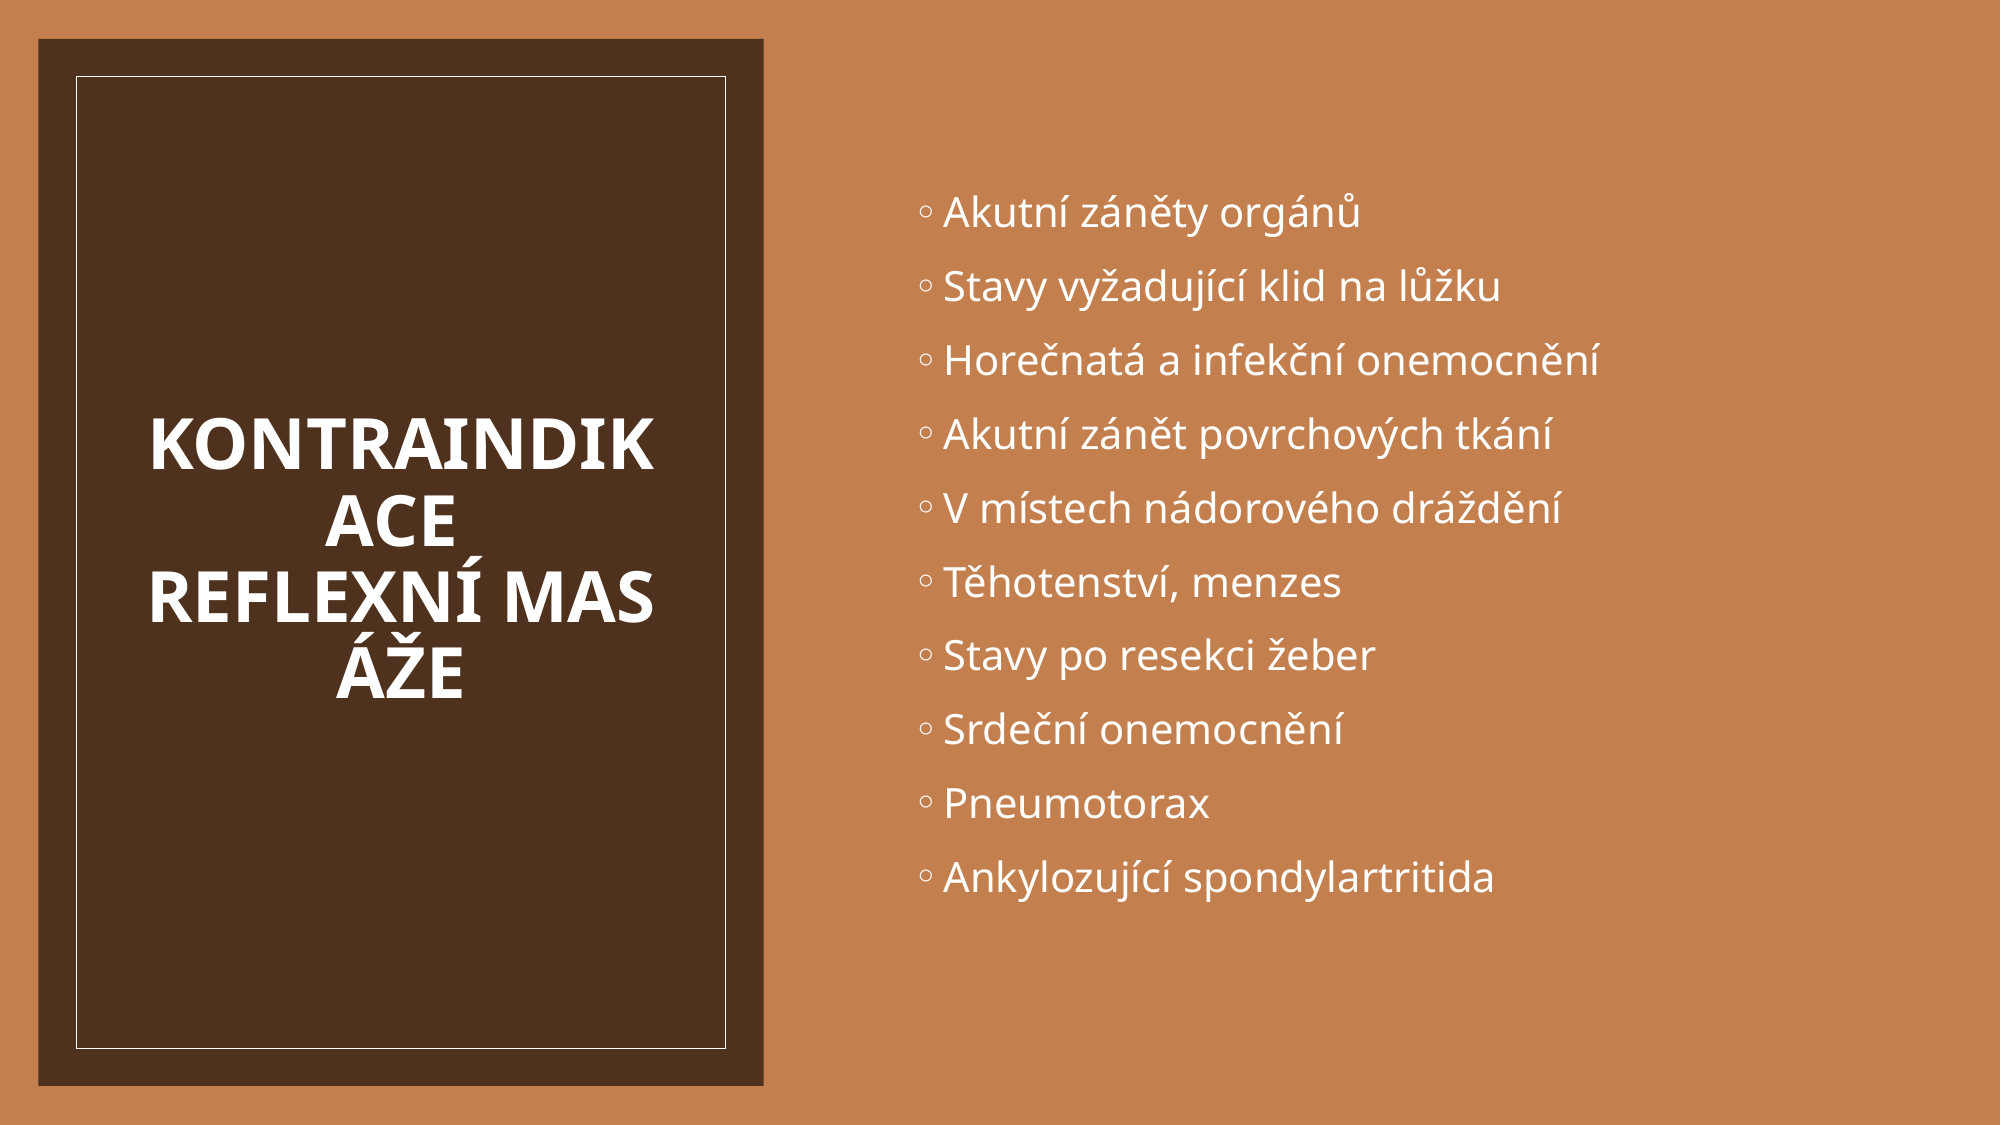

Akutní záněty orgánů
Stavy vyžadující klid na lůžku
Horečnatá a infekční onemocnění
Akutní zánět povrchových tkání
V místech nádorového dráždění
Těhotenství, menzes
Stavy po resekci žeber
Srdeční onemocnění
Pneumotorax
Ankylozující spondylartritida
# KONTRAINDIKACE  REFLEXNÍ MASÁŽE